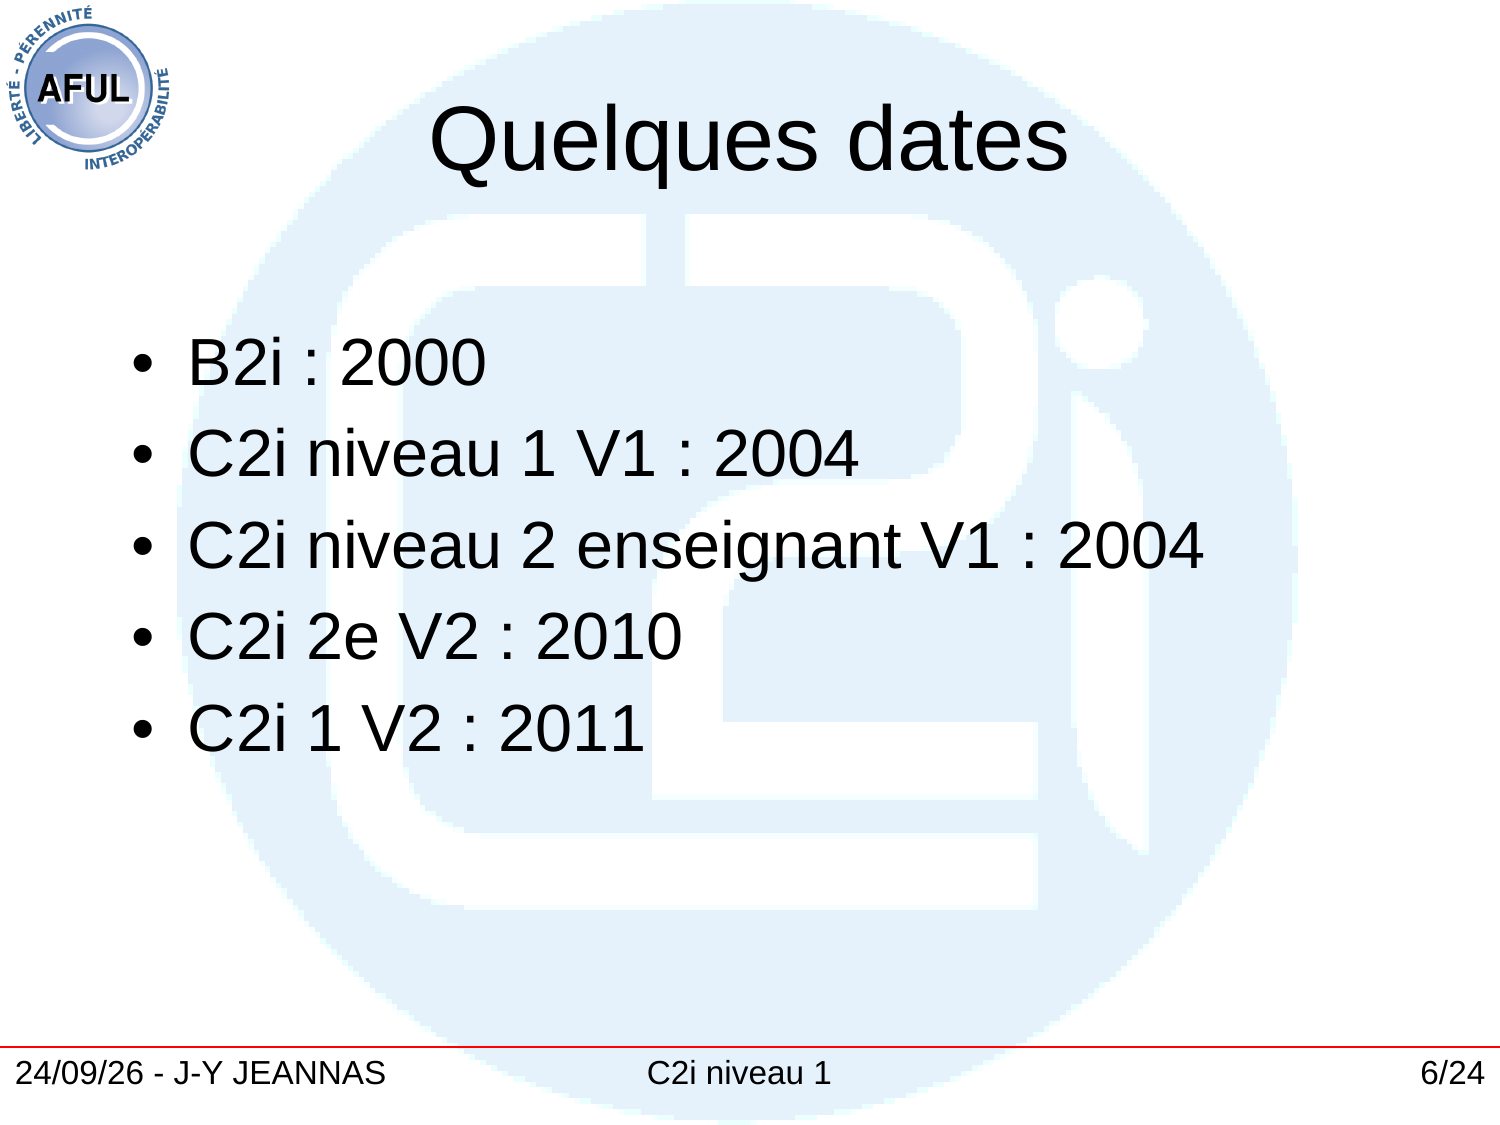

# Quelques dates
B2i : 2000
C2i niveau 1 V1 : 2004
C2i niveau 2 enseignant V1 : 2004
C2i 2e V2 : 2010
C2i 1 V2 : 2011
6